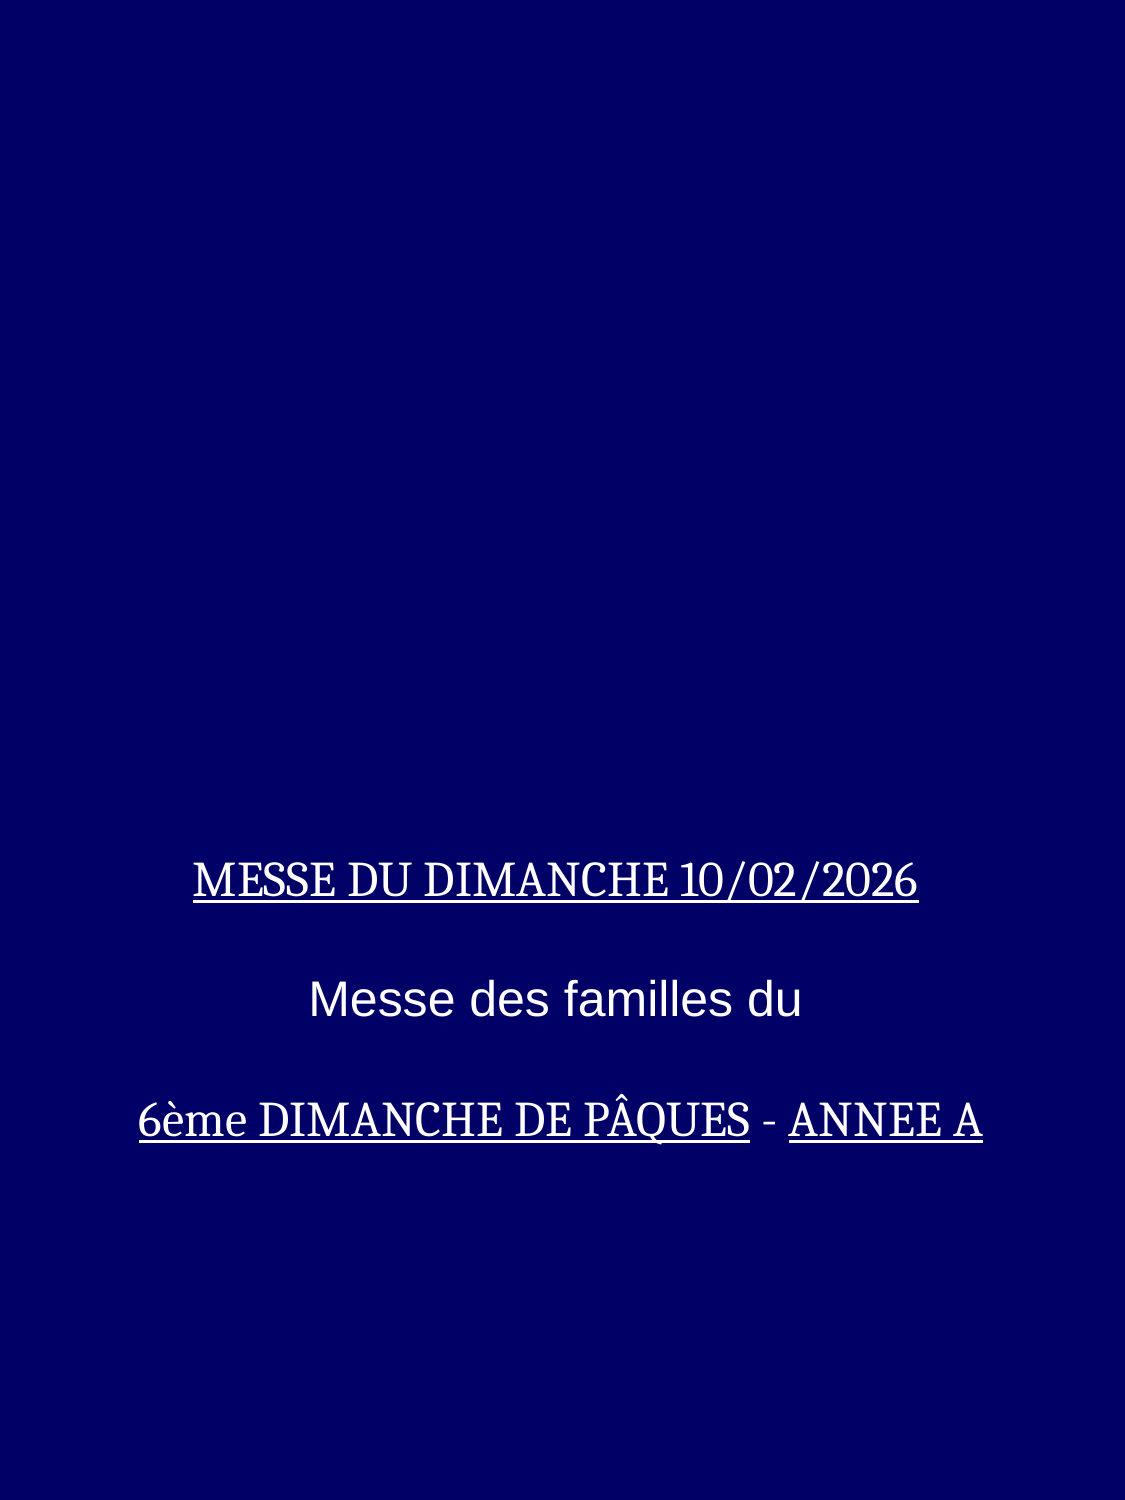

MESSE DU DIMANCHE 10/02/2026
Messe des familles du
 6ème DIMANCHE DE PÂQUES - ANNEE A